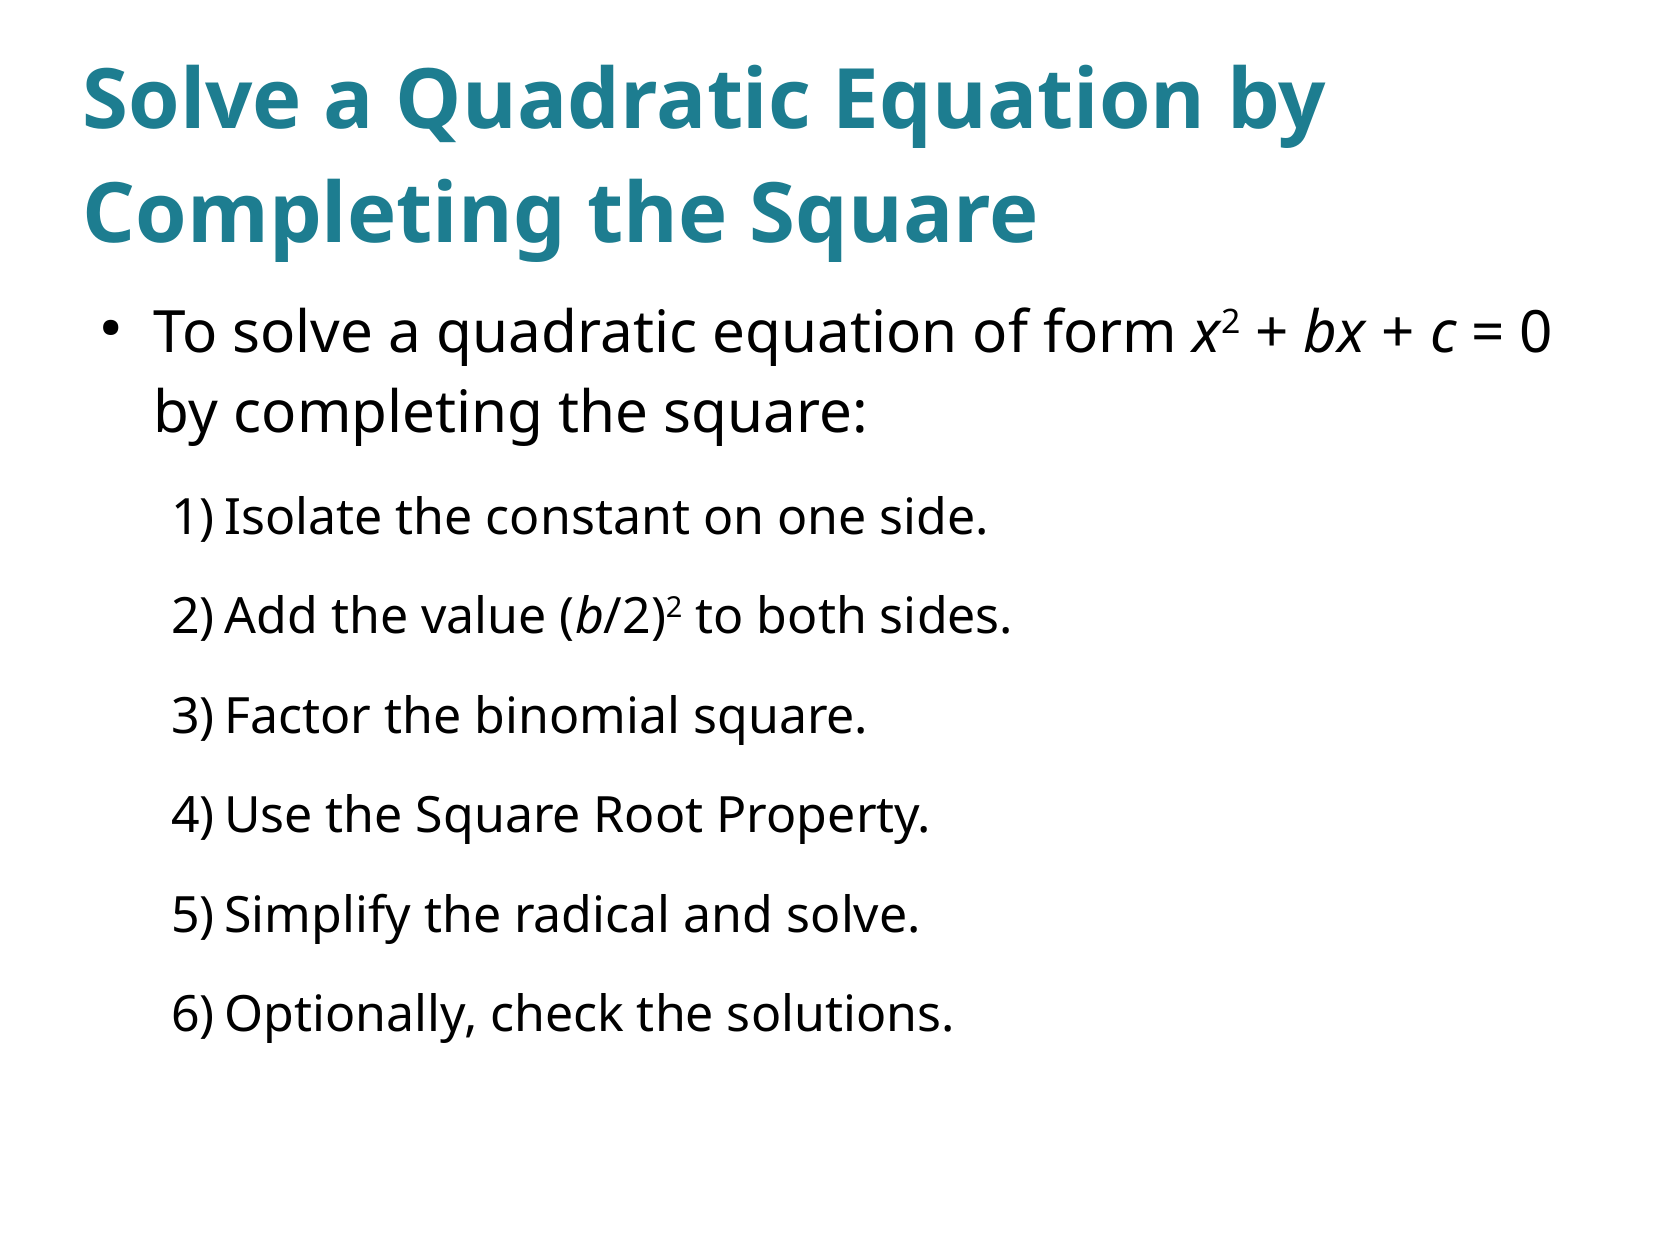

# Solve a Quadratic Equation by Completing the Square
To solve a quadratic equation of form x2 + bx + c = 0 by completing the square:
Isolate the constant on one side.
Add the value (b/2)2 to both sides.
Factor the binomial square.
Use the Square Root Property.
Simplify the radical and solve.
Optionally, check the solutions.